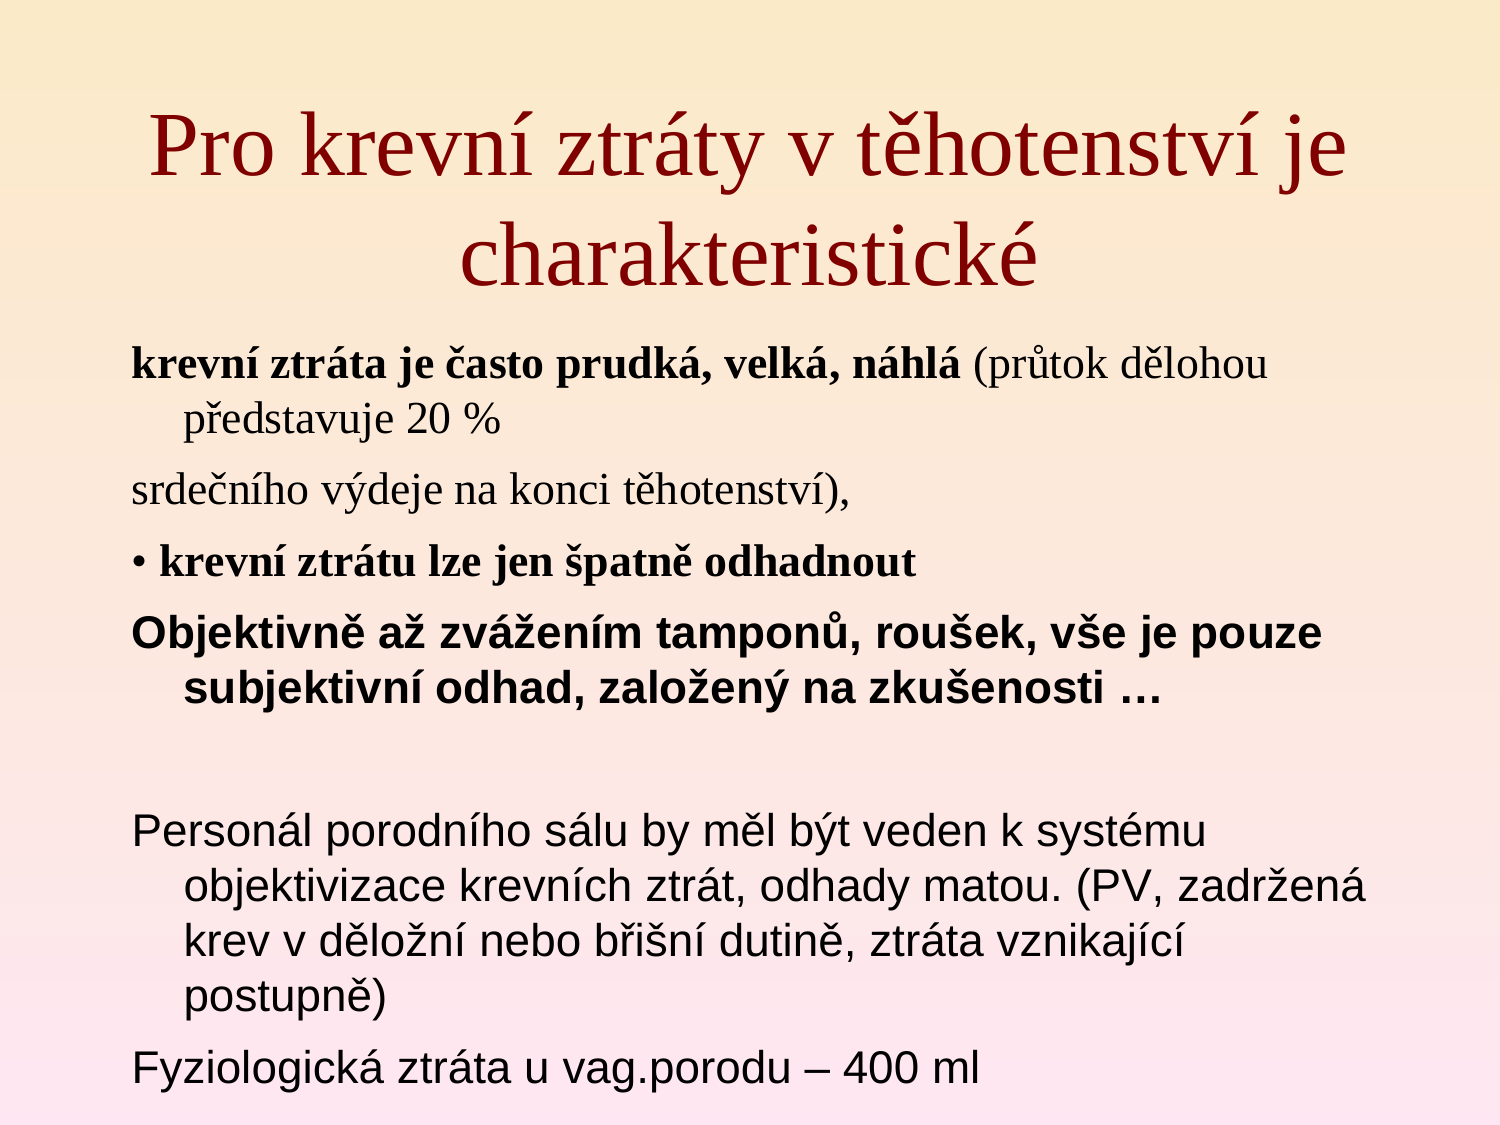

# Pro krevní ztráty v těhotenství je charakteristické
krevní ztráta je často prudká, velká, náhlá (průtok dělohou představuje 20 %
srdečního výdeje na konci těhotenství),
• krevní ztrátu lze jen špatně odhadnout
Objektivně až zvážením tamponů, roušek, vše je pouze subjektivní odhad, založený na zkušenosti …
Personál porodního sálu by měl být veden k systému objektivizace krevních ztrát, odhady matou. (PV, zadržená krev v děložní nebo břišní dutině, ztráta vznikající postupně)
Fyziologická ztráta u vag.porodu – 400 ml